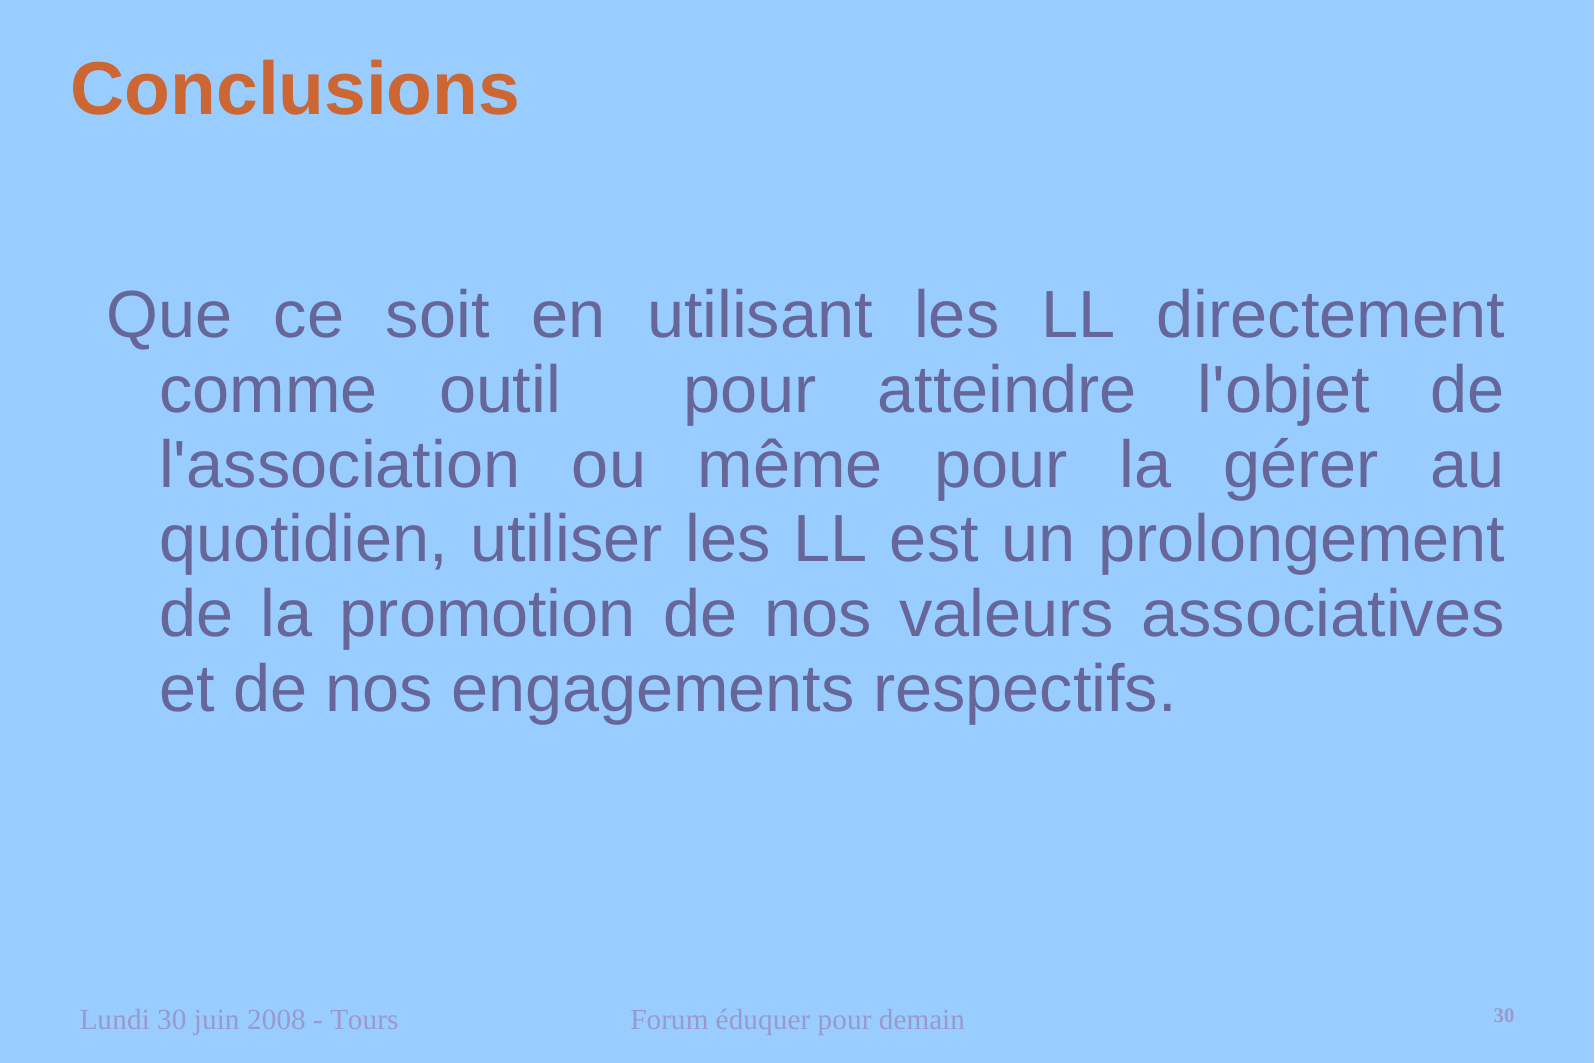

# Conclusions
Que ce soit en utilisant les LL directement comme outil pour atteindre l'objet de l'association ou même pour la gérer au quotidien, utiliser les LL est un prolongement de la promotion de nos valeurs associatives et de nos engagements respectifs.
30